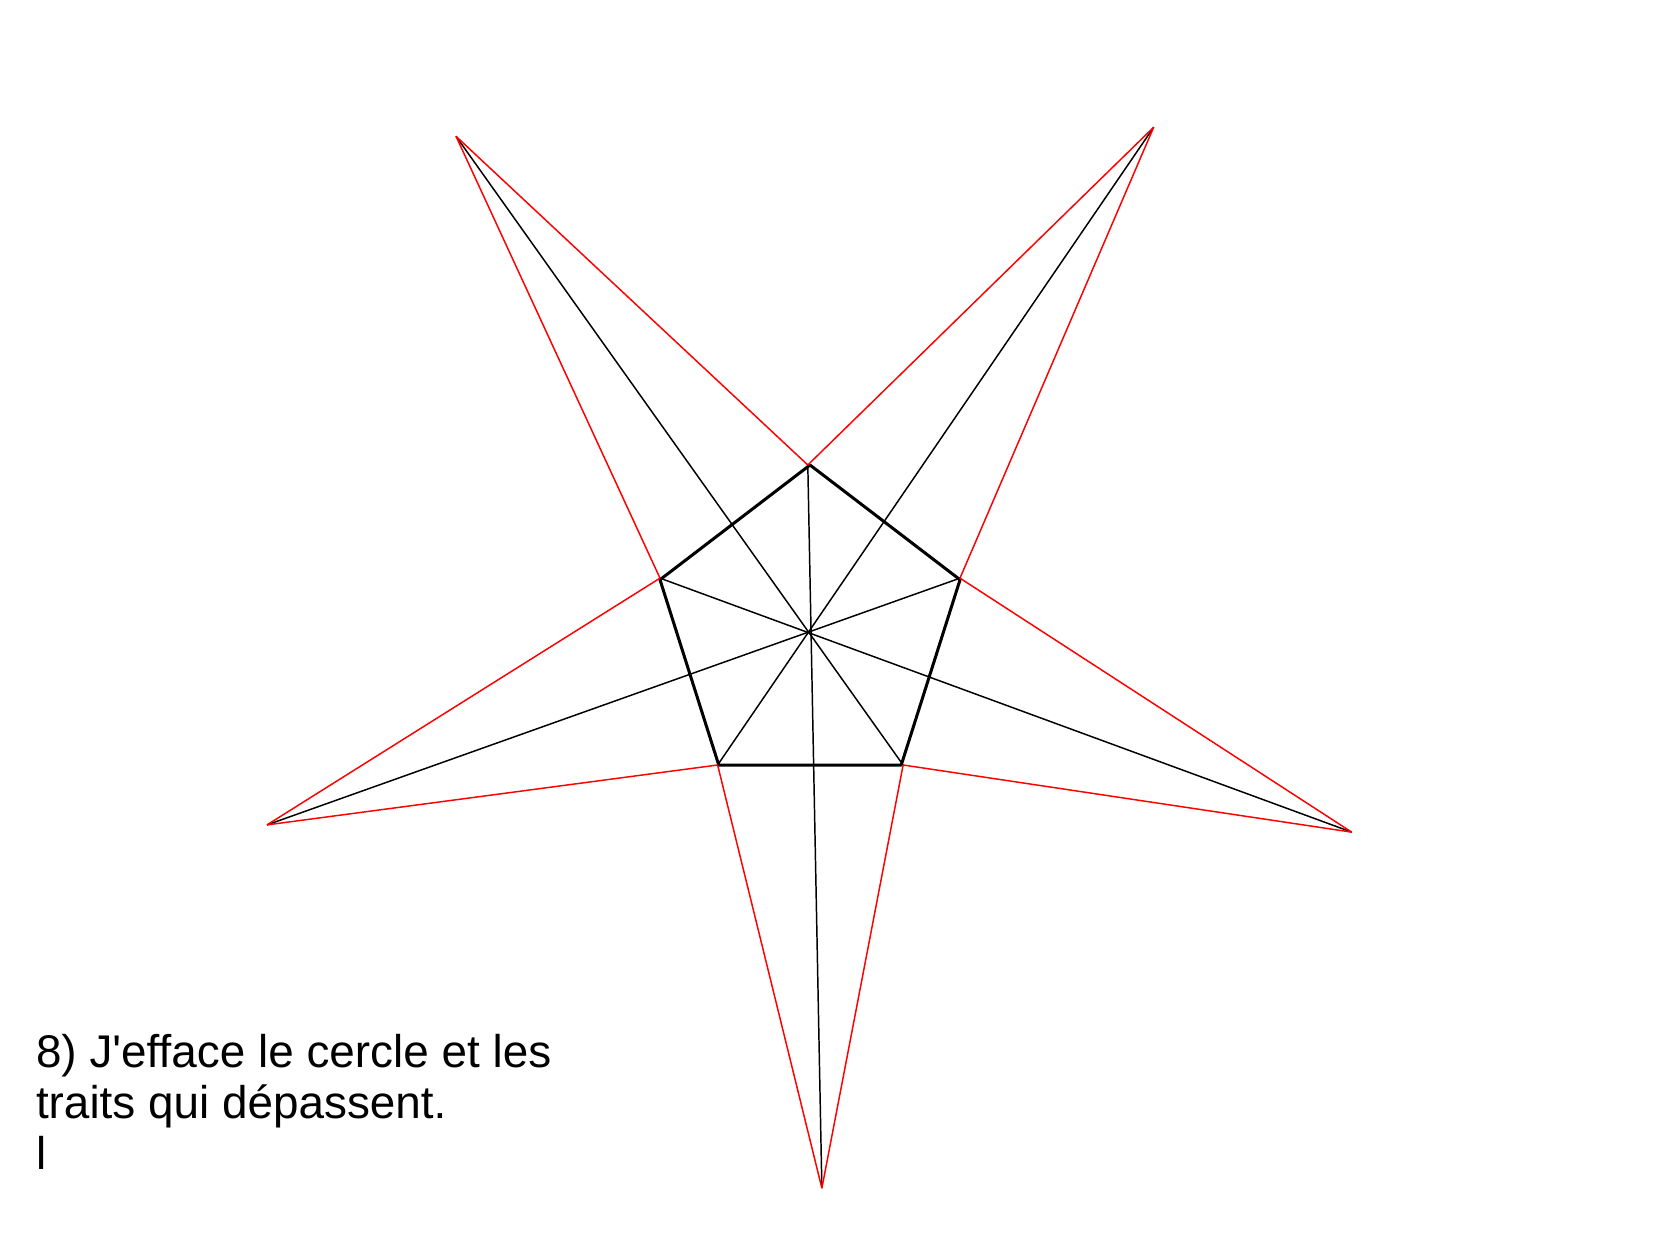

8) J'efface le cercle et les
traits qui dépassent.
l